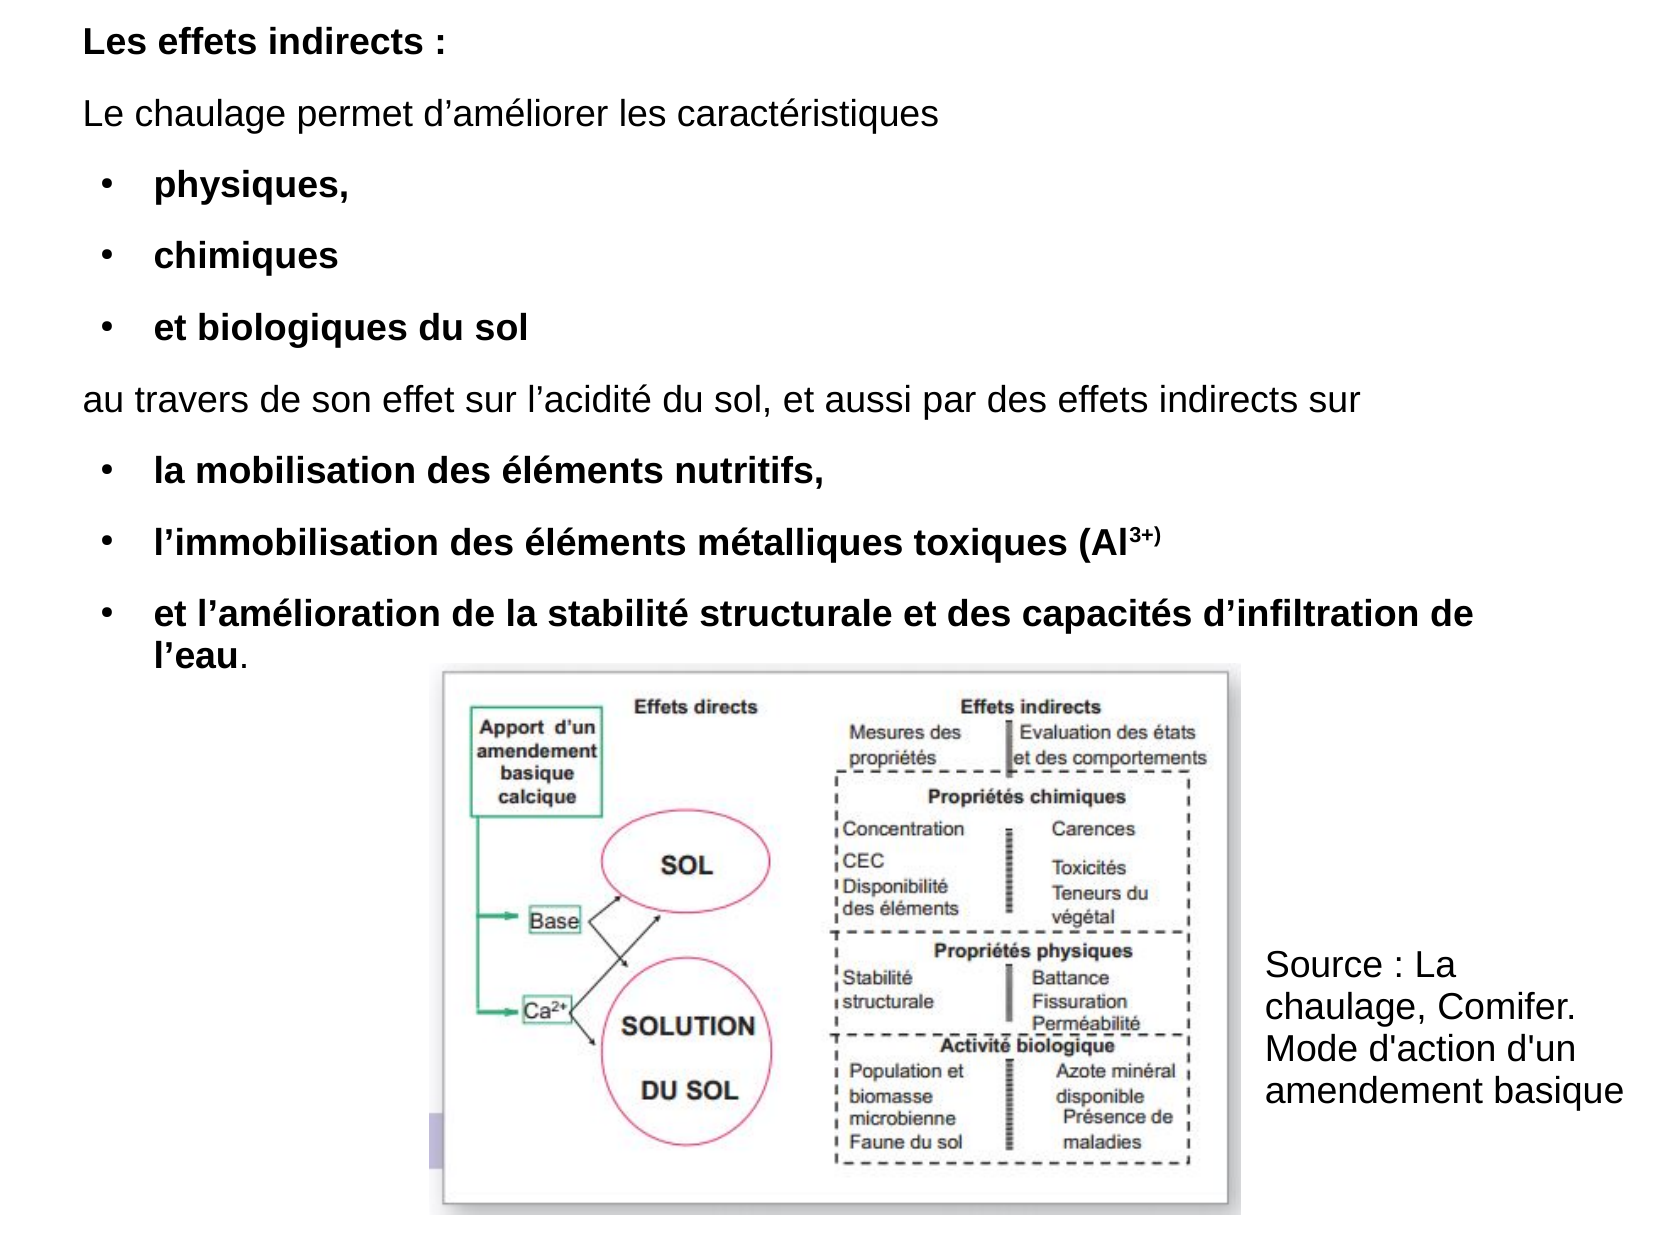

# Les effets indirects :
Le chaulage permet d’améliorer les caractéristiques
physiques,
chimiques
et biologiques du sol
au travers de son effet sur l’acidité du sol, et aussi par des effets indirects sur
la mobilisation des éléments nutritifs,
l’immobilisation des éléments métalliques toxiques (Al3+)
et l’amélioration de la stabilité structurale et des capacités d’infiltration de l’eau.
Source : La chaulage, Comifer.
Mode d'action d'un amendement basique